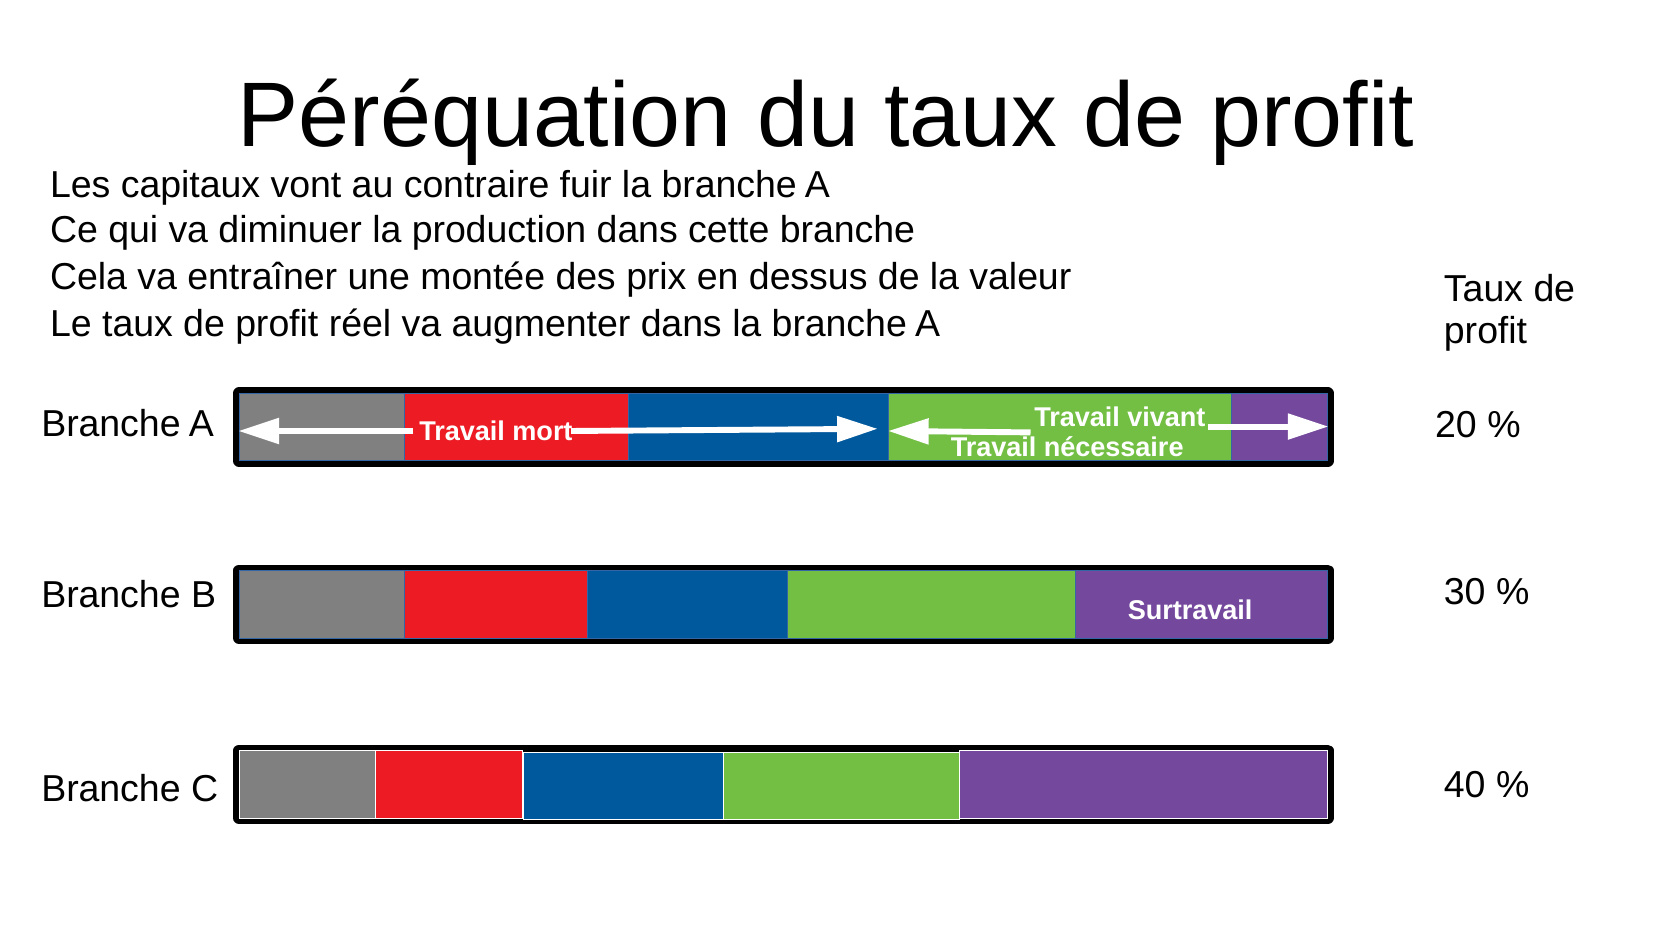

# Péréquation du taux de profit
Les capitaux vont au contraire fuir la branche A
Ce qui va diminuer la production dans cette branche
Cela va entraîner une montée des prix en dessus de la valeur
Taux de profit
Le taux de profit réel va augmenter dans la branche A
10 %
Travail vivant
Branche A
20 %
Travail mort
Travail nécessaire
30 %
Branche B
Surtravail
40 %
Branche C